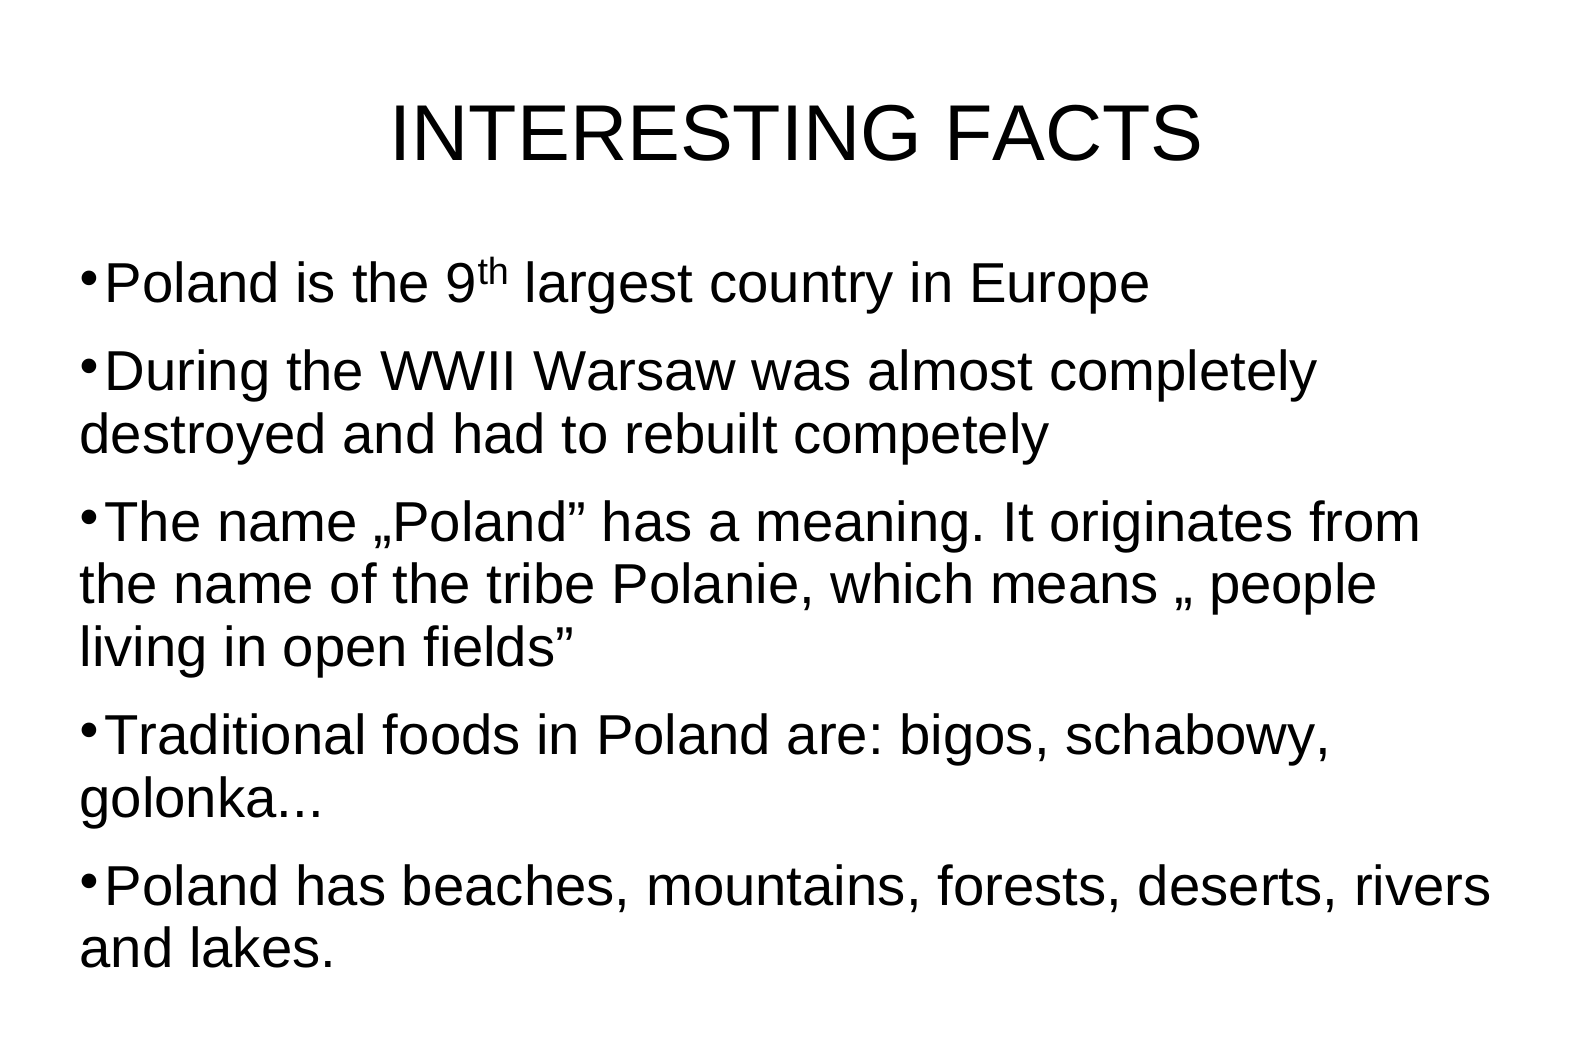

# INTERESTING FACTS
Poland is the 9th largest country in Europe
During the WWII Warsaw was almost completely destroyed and had to rebuilt competely
The name „Poland” has a meaning. It originates from the name of the tribe Polanie, which means „ people living in open fields”
Traditional foods in Poland are: bigos, schabowy, golonka...
Poland has beaches, mountains, forests, deserts, rivers and lakes.